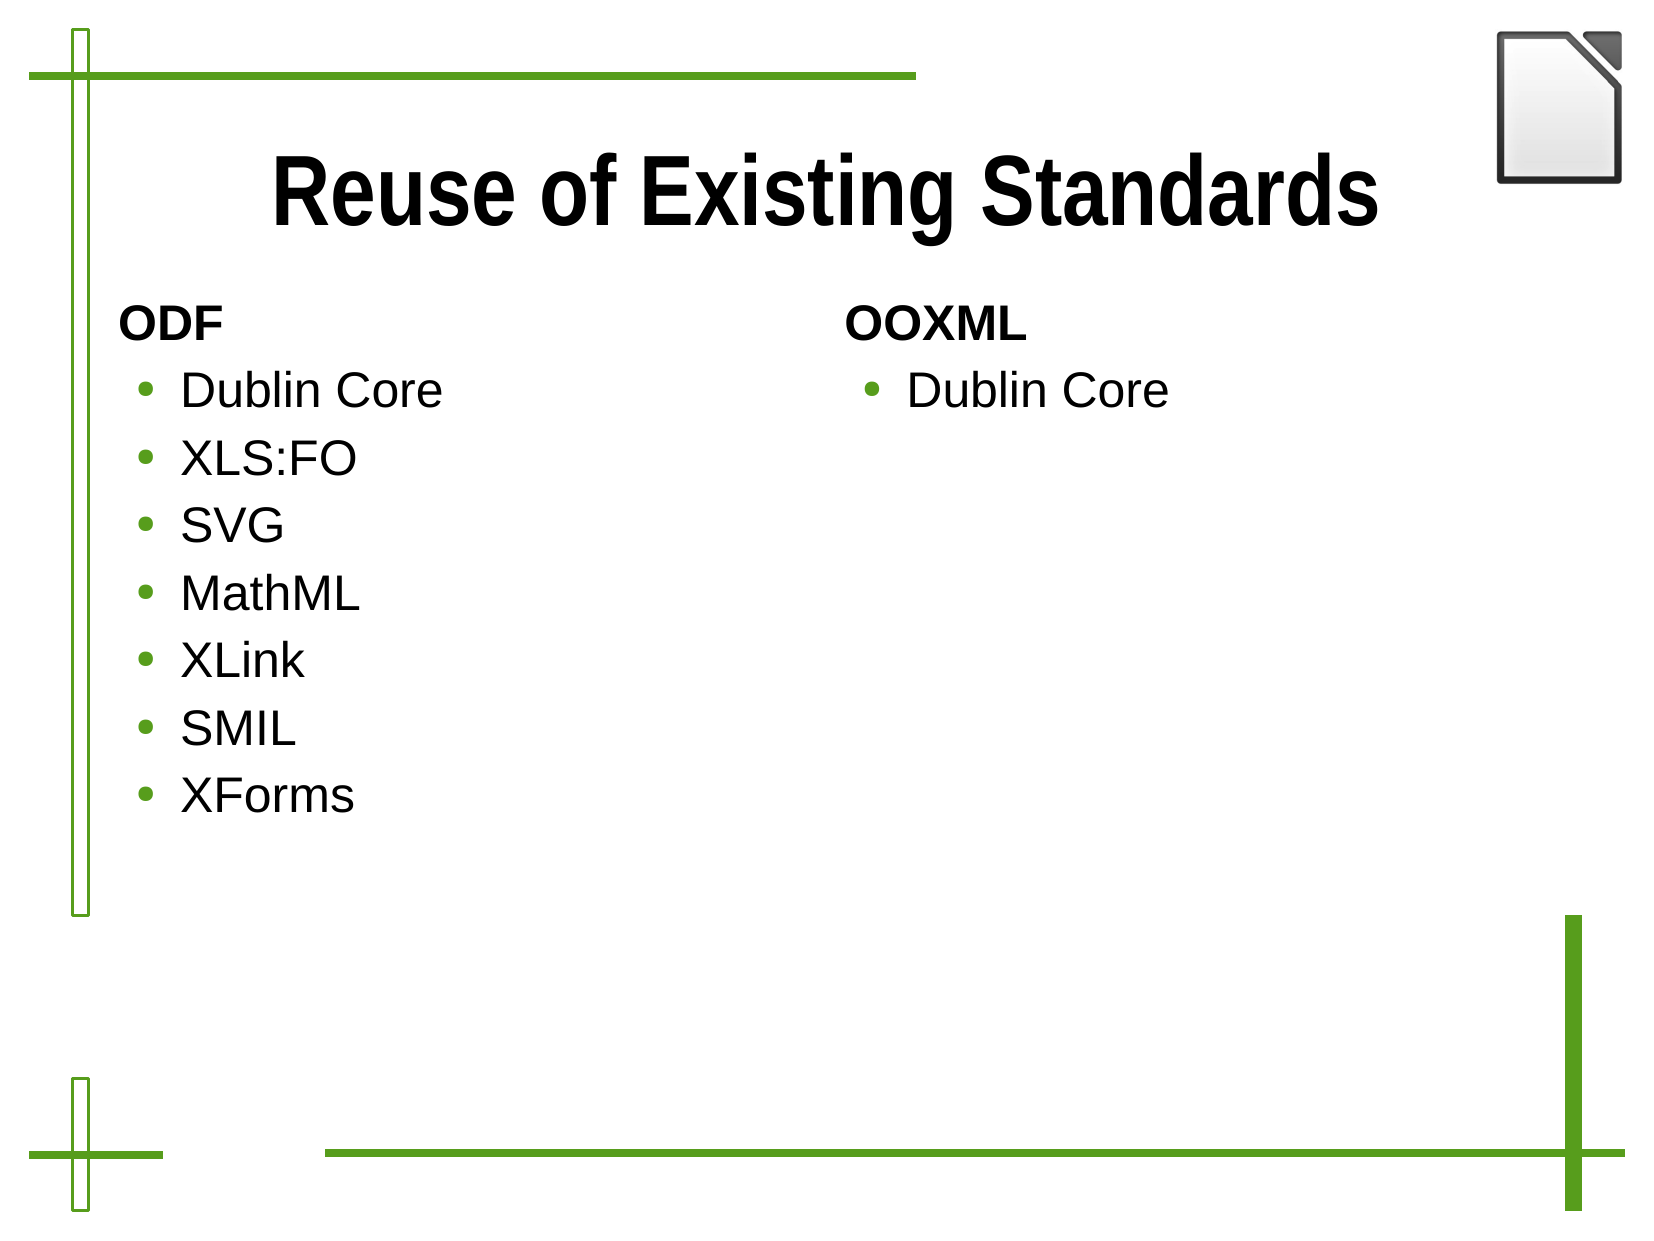

# Reuse of Existing Standards
ODF
Dublin Core
XLS:FO
SVG
MathML
XLink
SMIL
XForms
OOXML
Dublin Core